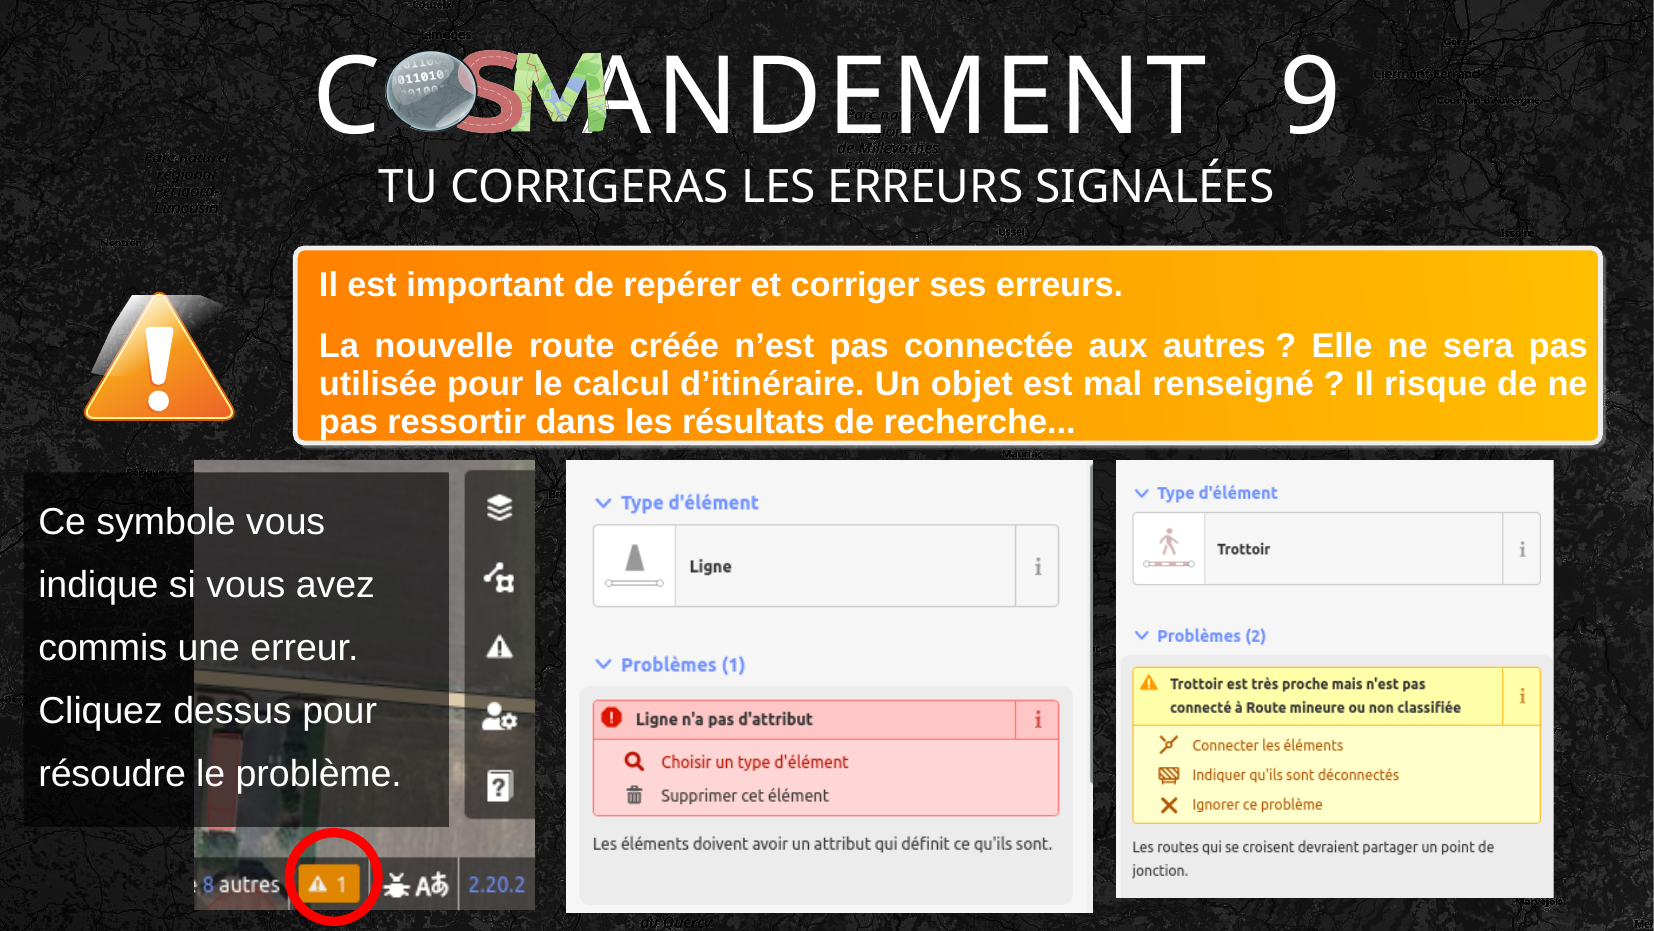

C ANDEMENT 9
TU CORRIGERAS LES ERREURS SIGNALÉES
# Il est important de repérer et corriger ses erreurs.
La nouvelle route créée n’est pas connectée aux autres ? Elle ne sera pas utilisée pour le calcul d’itinéraire. Un objet est mal renseigné ? Il risque de ne pas ressortir dans les résultats de recherche...
Ce symbole vous indique si vous avez commis une erreur. Cliquez dessus pour résoudre le problème.